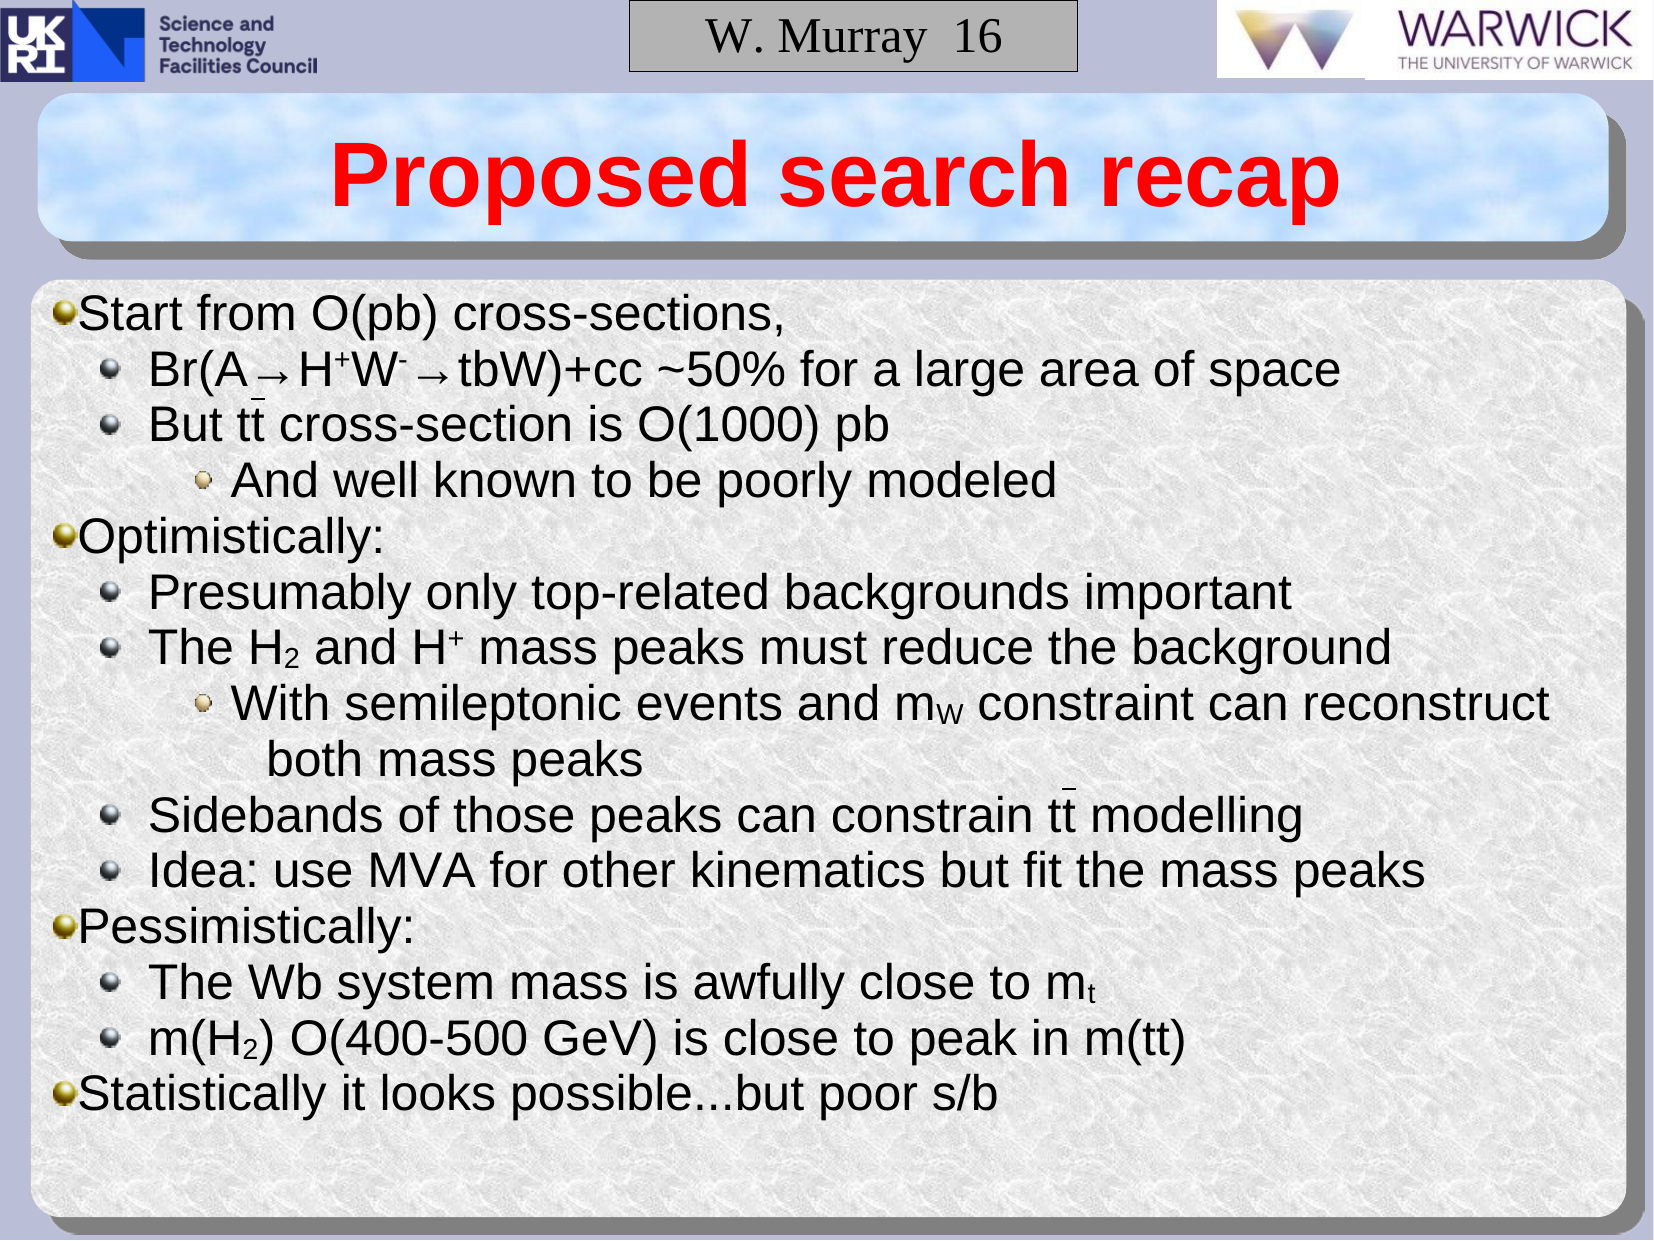

# Proposed search recap
Start from O(pb) cross-sections,
Br(A→H+W-→tbW)+cc ~50% for a large area of space
But tt cross-section is O(1000) pb
And well known to be poorly modeled
Optimistically:
Presumably only top-related backgrounds important
The H2 and H+ mass peaks must reduce the background
With semileptonic events and mW constraint can reconstruct both mass peaks
Sidebands of those peaks can constrain tt modelling
Idea: use MVA for other kinematics but fit the mass peaks
Pessimistically:
The Wb system mass is awfully close to mt
m(H2) O(400-500 GeV) is close to peak in m(tt)
Statistically it looks possible...but poor s/b